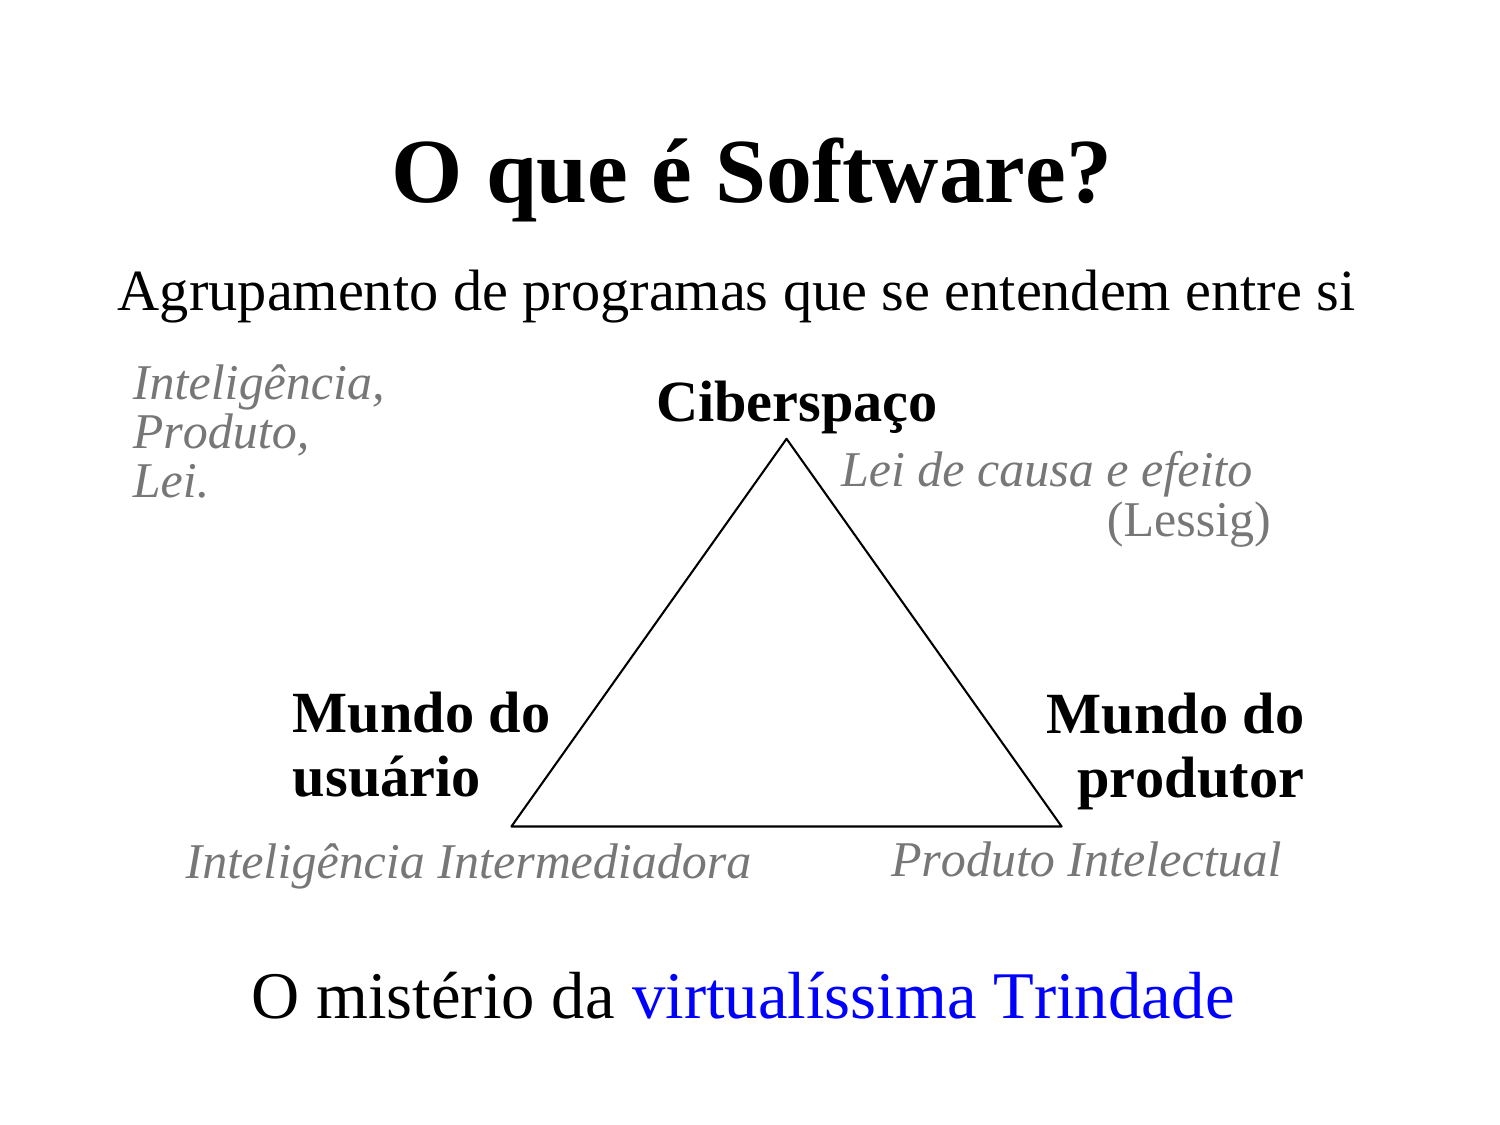

# O que é Software?
Agrupamento de programas que se entendem entre si
Inteligência, Produto,
Lei.
Ciberspaço
Lei de causa e efeito
(Lessig)
Mundo do
usuário
Mundo do
produtor
Codifica
Produto Intelectual
Inteligência Intermediadora
O mistério da virtualíssima Trindade